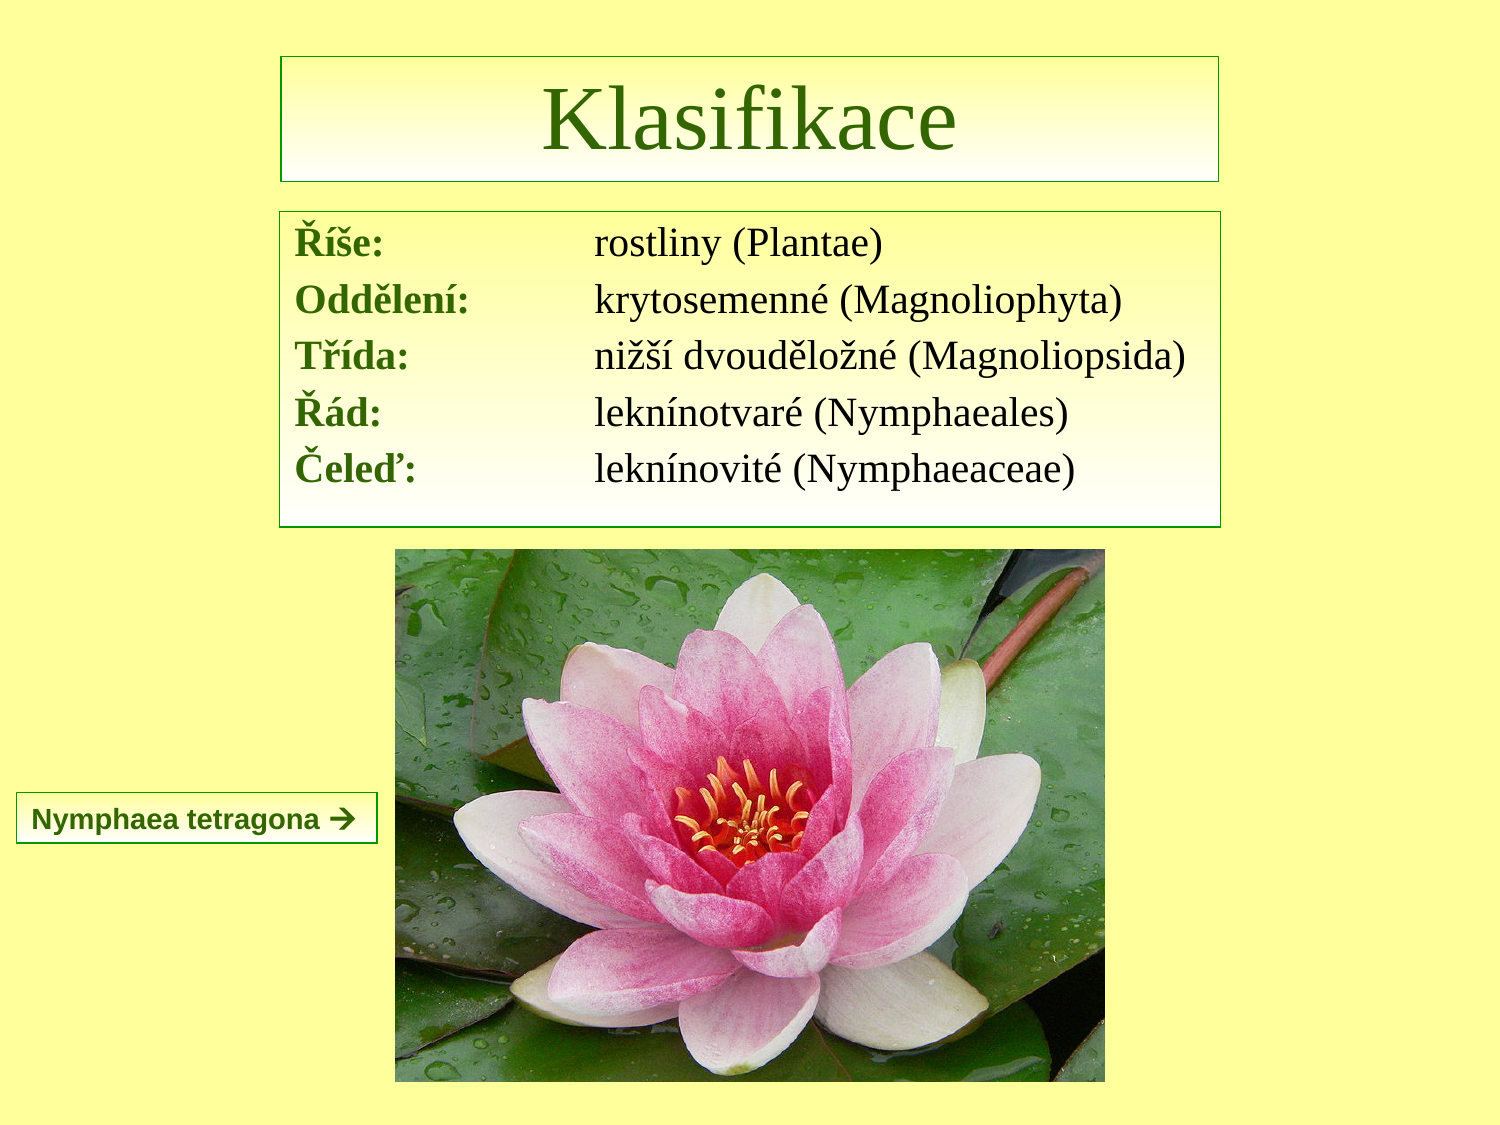

# Klasifikace
Říše:		rostliny (Plantae)
Oddělení: 	krytosemenné (Magnoliophyta)
Třída: 		nižší dvouděložné (Magnoliopsida)
Řád: 		leknínotvaré (Nymphaeales)
Čeleď:		leknínovité (Nymphaeaceae)
Nymphaea tetragona 